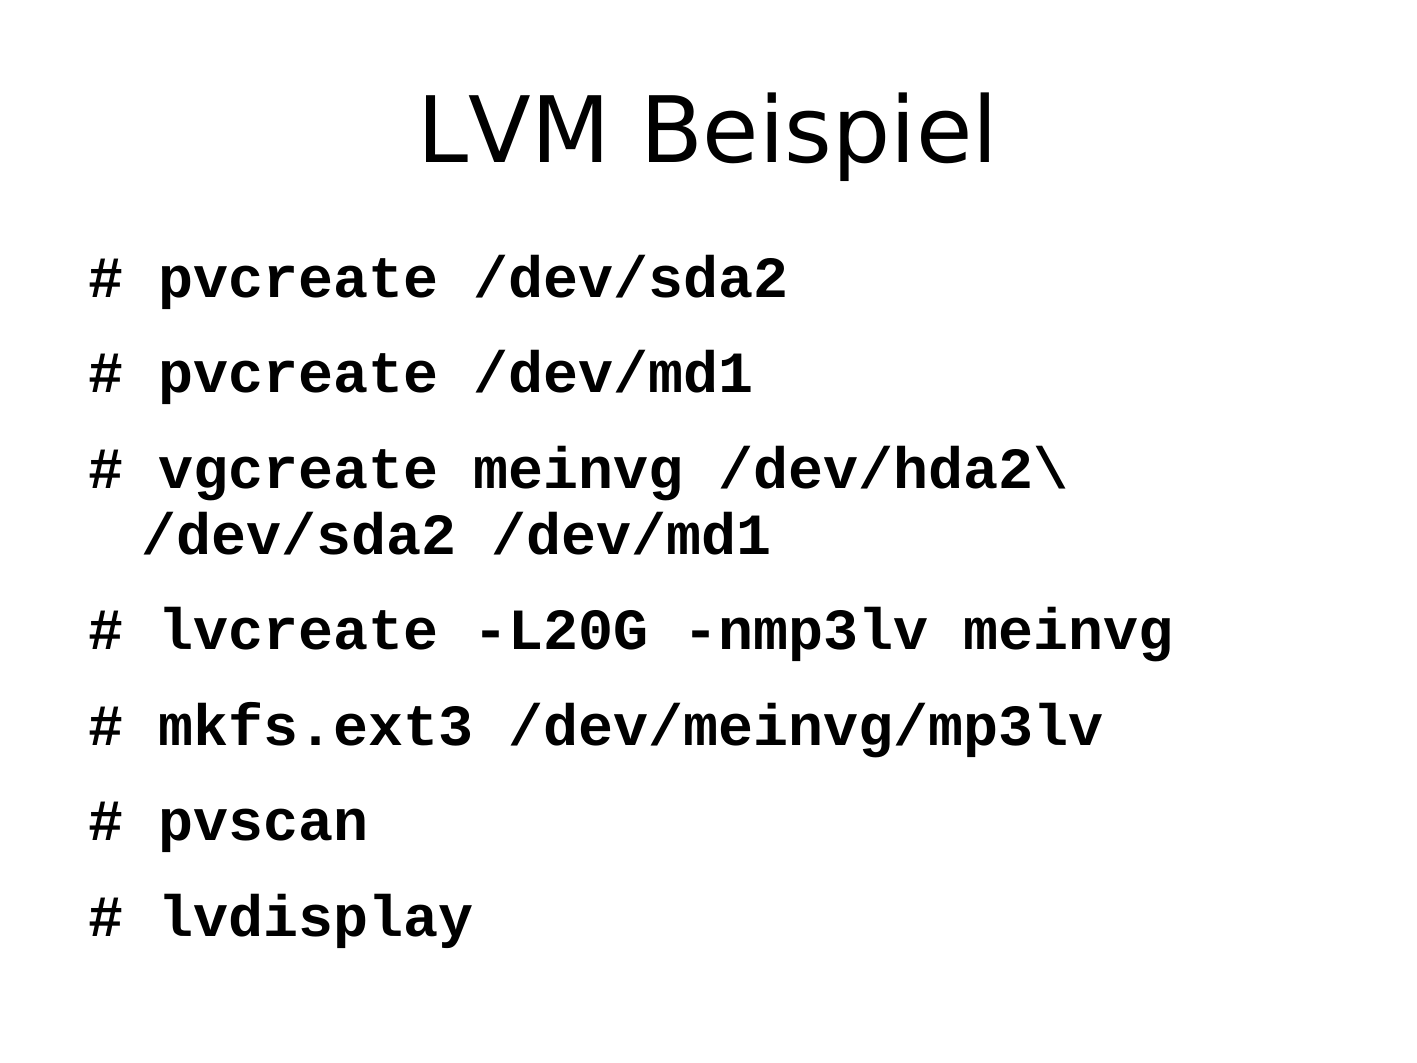

# LVM Beispiel
# pvcreate /dev/sda2
# pvcreate /dev/md1
# vgcreate meinvg /dev/hda2\ /dev/sda2 /dev/md1
# lvcreate -L20G -nmp3lv meinvg
# mkfs.ext3 /dev/meinvg/mp3lv
# pvscan
# lvdisplay